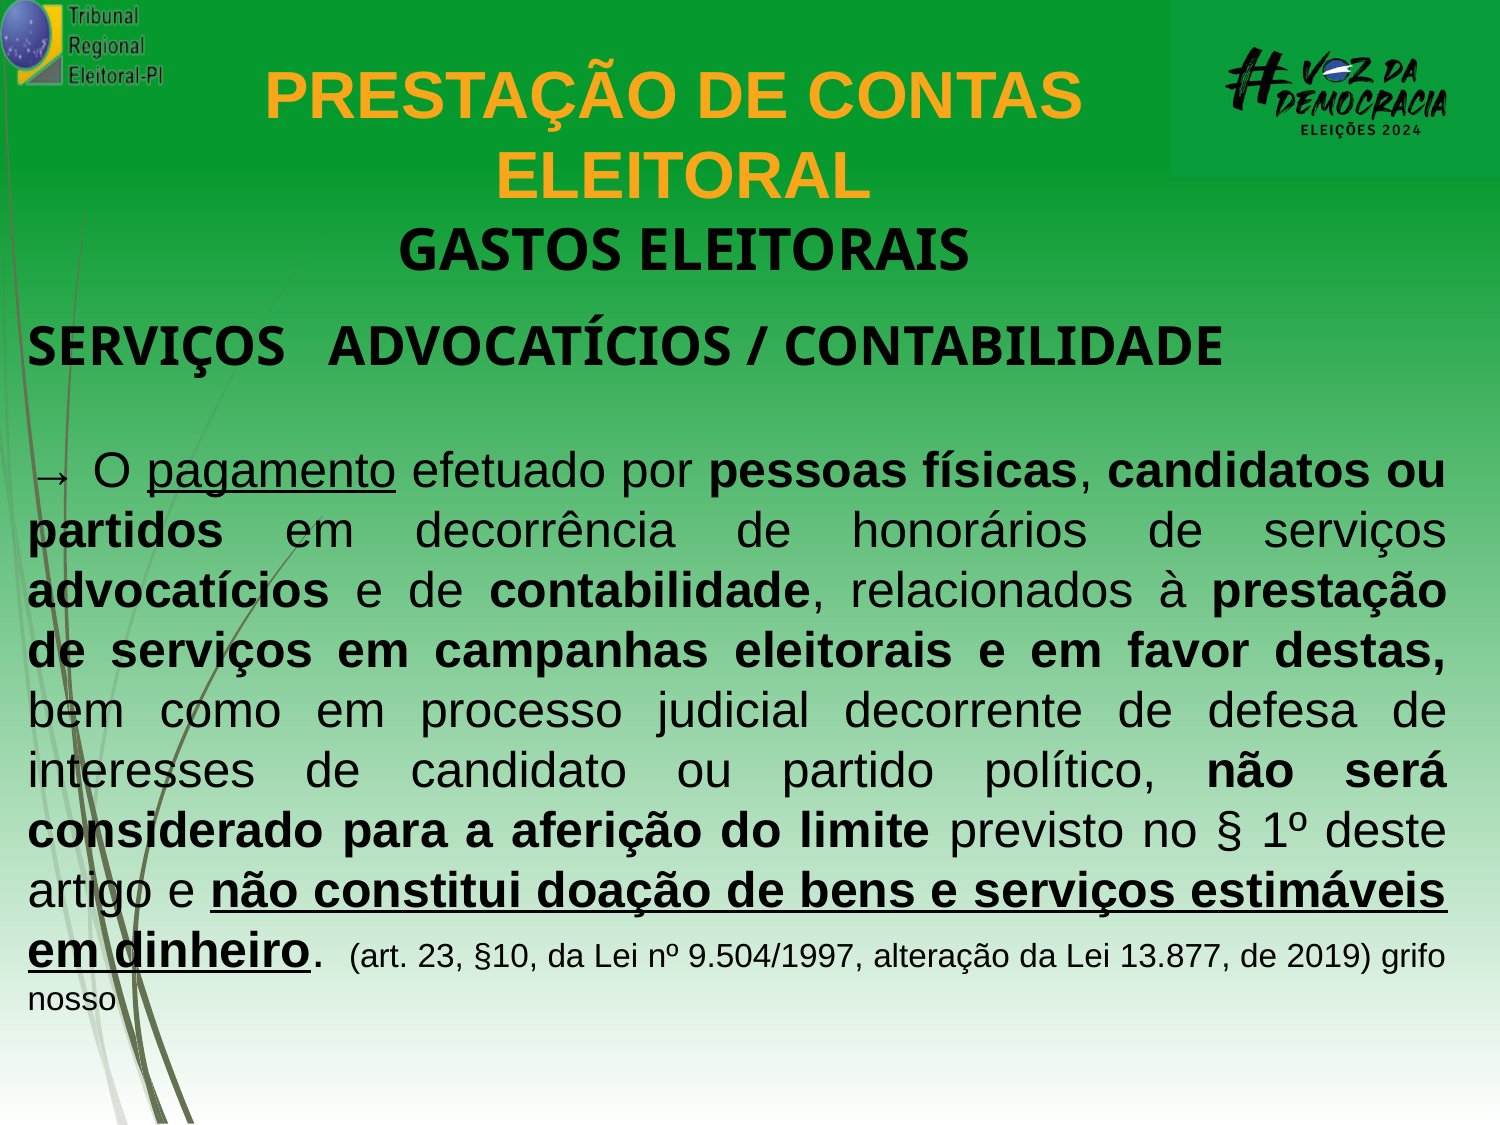

PRESTAÇÃO DE CONTAS
ELEITORAL
GASTOS ELEITORAIS
SERVIÇOS ADVOCATÍCIOS / CONTABILIDADE
→ O pagamento efetuado por pessoas físicas, candidatos ou partidos em decorrência de honorários de serviços advocatícios e de contabilidade, relacionados à prestação de serviços em campanhas eleitorais e em favor destas, bem como em processo judicial decorrente de defesa de interesses de candidato ou partido político, não será considerado para a aferição do limite previsto no § 1º deste artigo e não constitui doação de bens e serviços estimáveis em dinheiro. (art. 23, §10, da Lei nº 9.504/1997, alteração da Lei 13.877, de 2019) grifo nosso